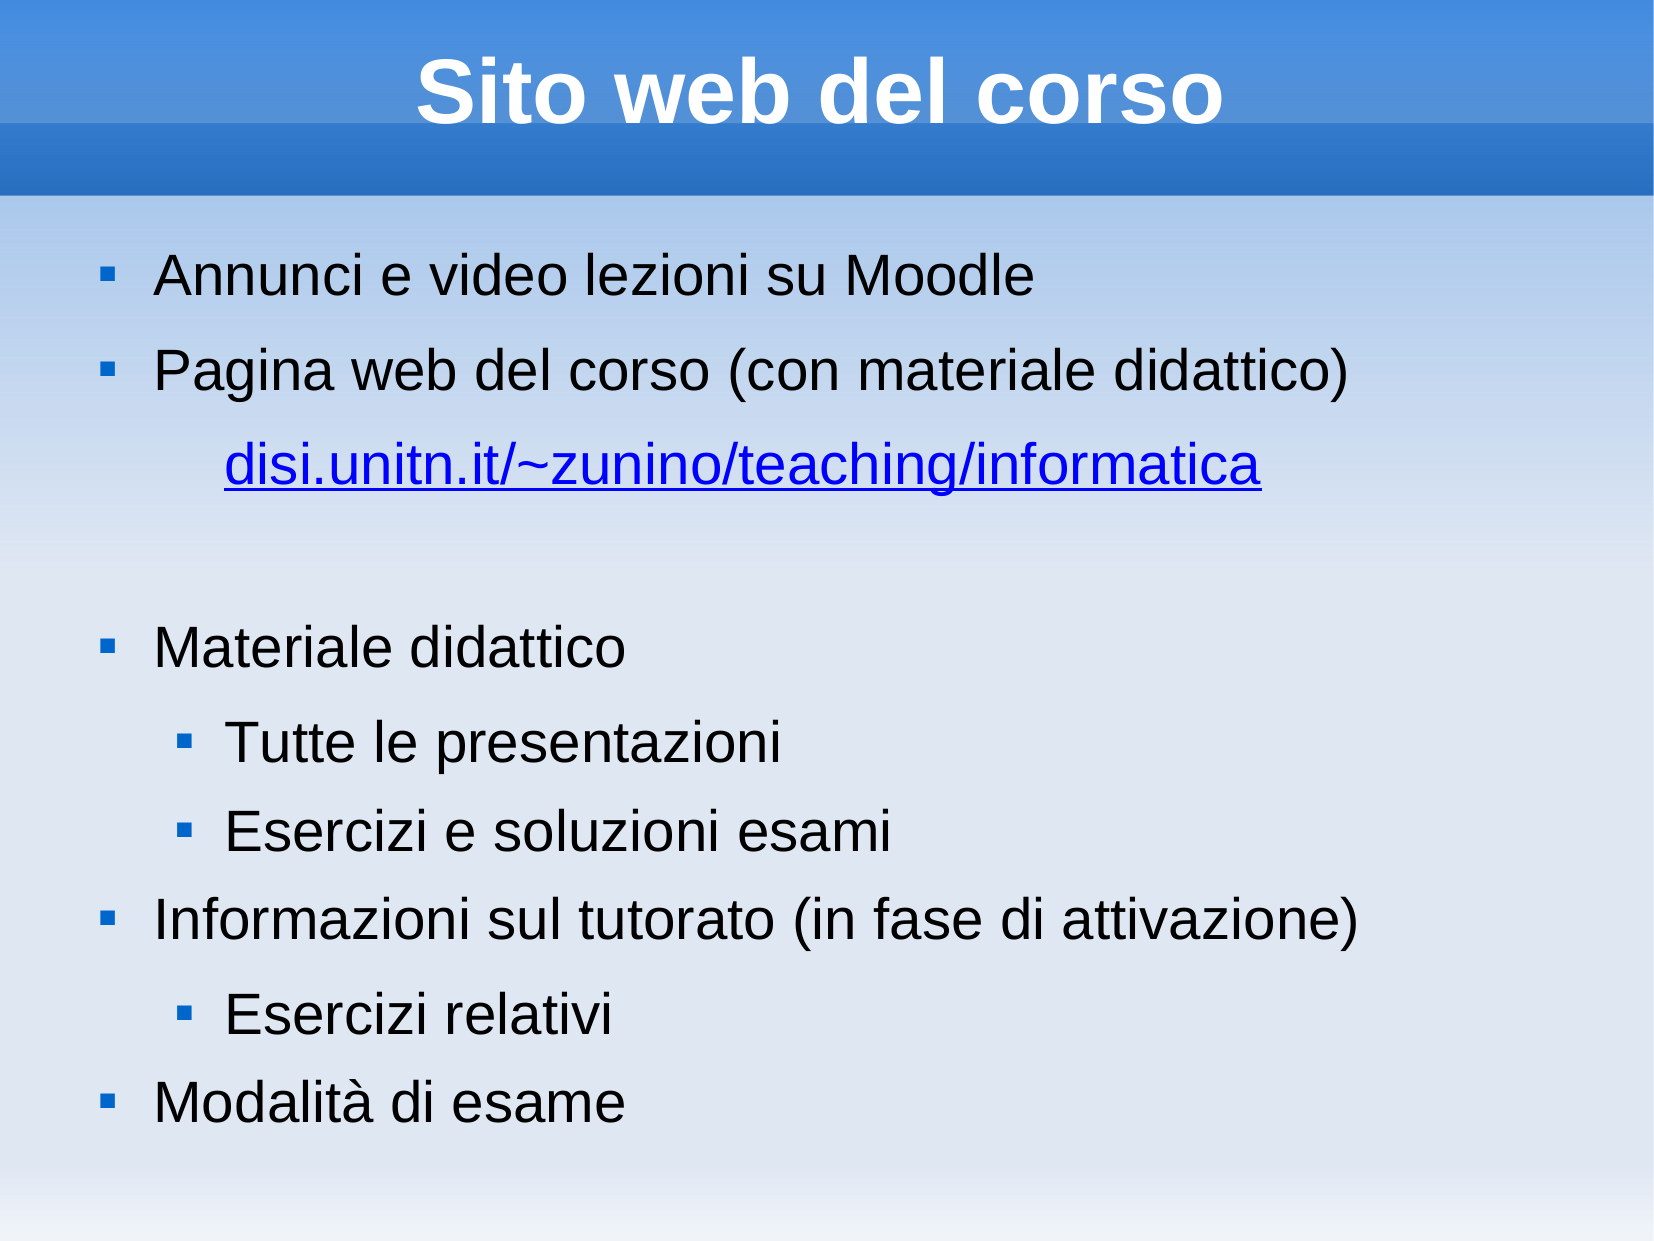

# Sito web del corso
Annunci e video lezioni su Moodle
Pagina web del corso (con materiale didattico)
disi.unitn.it/~zunino/teaching/informatica
Materiale didattico
Tutte le presentazioni
Esercizi e soluzioni esami
Informazioni sul tutorato (in fase di attivazione)
Esercizi relativi
Modalità di esame